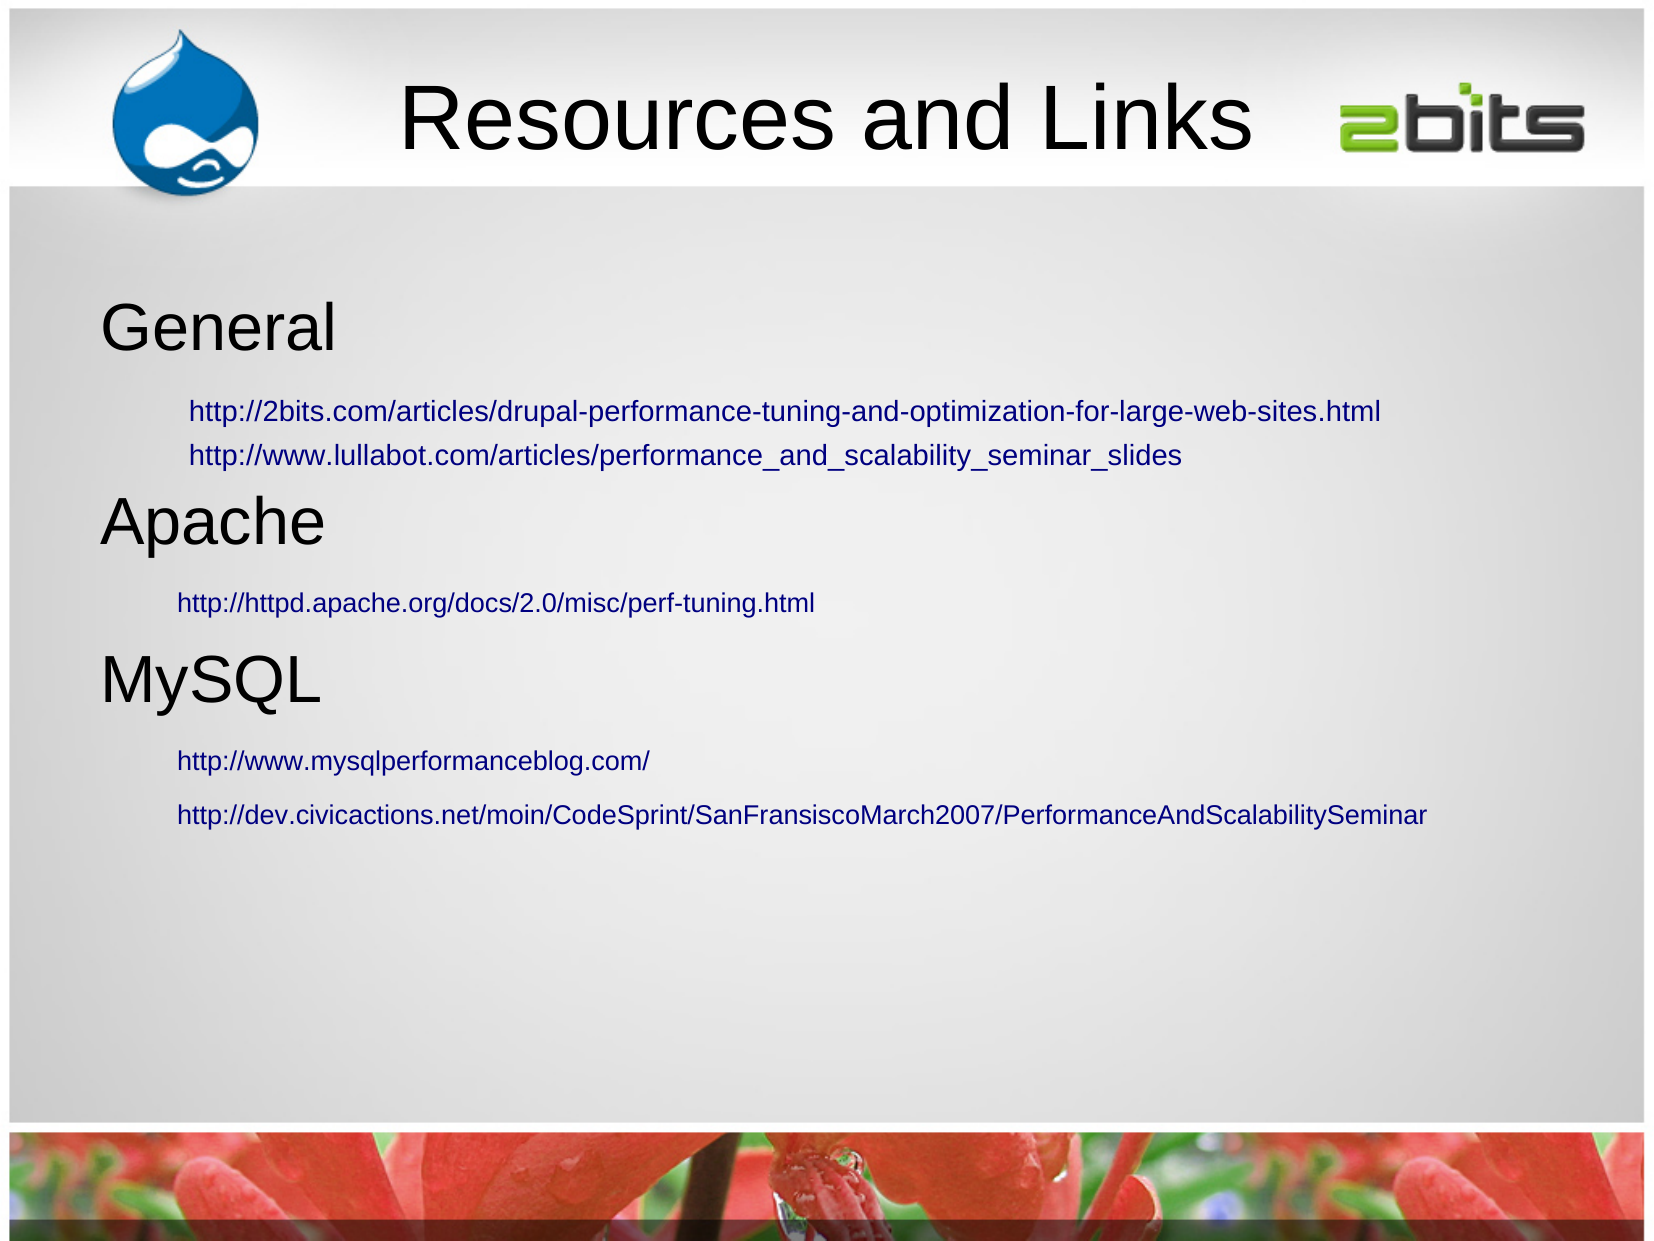

# Resources and Links
General
http://2bits.com/articles/drupal-performance-tuning-and-optimization-for-large-web-sites.html
http://www.lullabot.com/articles/performance_and_scalability_seminar_slides
Apache
http://httpd.apache.org/docs/2.0/misc/perf-tuning.html
MySQL
http://www.mysqlperformanceblog.com/
http://dev.civicactions.net/moin/CodeSprint/SanFransiscoMarch2007/PerformanceAndScalabilitySeminar